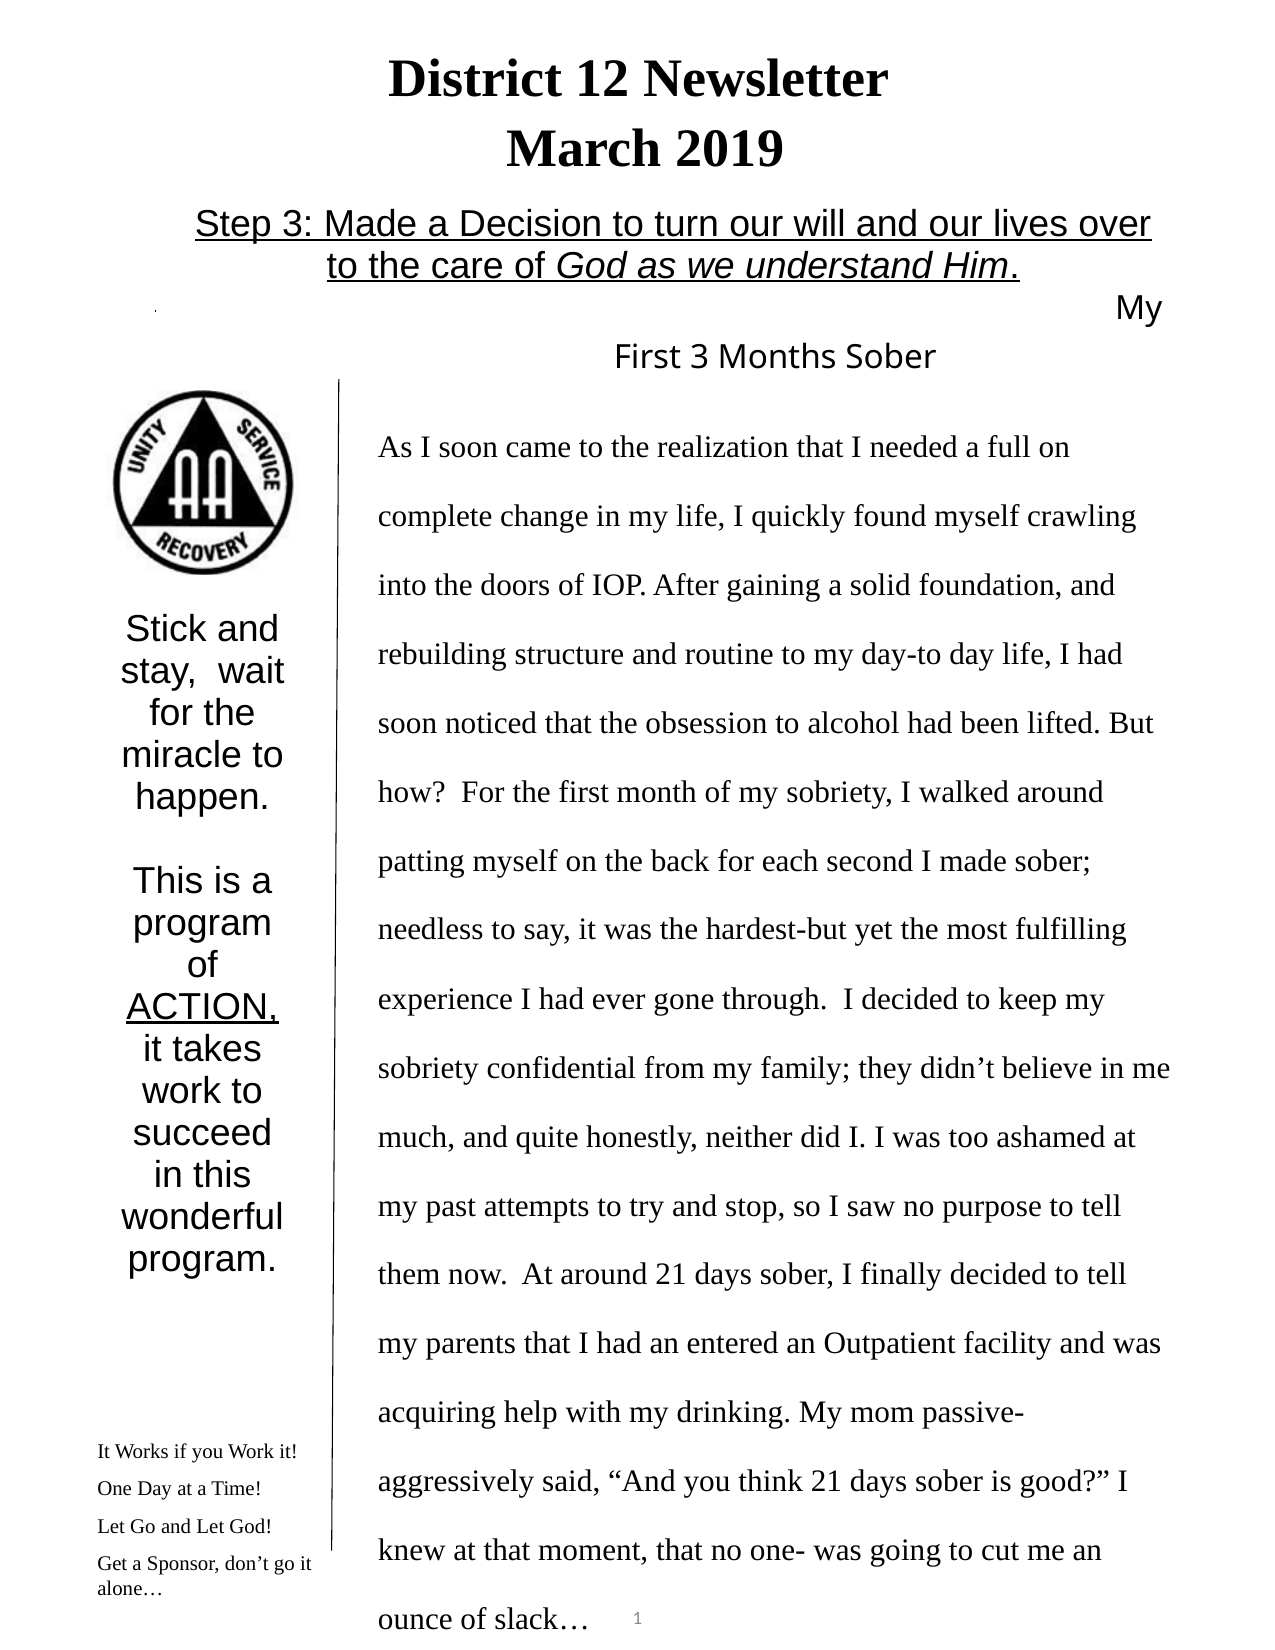

District 12 Newsletter
March 2019
Step 3: Made a Decision to turn our will and our lives over to the care of God as we understand Him.
| My First 3 Months Sober As I soon came to the realization that I needed a full on complete change in my life, I quickly found myself crawling into the doors of IOP. After gaining a solid foundation, and rebuilding structure and routine to my day-to day life, I had soon noticed that the obsession to alcohol had been lifted. But how? For the first month of my sobriety, I walked around patting myself on the back for each second I made sober; needless to say, it was the hardest-but yet the most fulfilling experience I had ever gone through. I decided to keep my sobriety confidential from my family; they didn’t believe in me much, and quite honestly, neither did I. I was too ashamed at my past attempts to try and stop, so I saw no purpose to tell them now. At around 21 days sober, I finally decided to tell my parents that I had an entered an Outpatient facility and was acquiring help with my drinking. My mom passive-aggressively said, “And you think 21 days sober is good?” I knew at that moment, that no one- was going to cut me an ounce of slack… |
| --- |
Stick and stay, wait for the miracle to happen.
This is a program of ACTION, it takes work to succeed in this wonderful program.
It Works if you Work it!
One Day at a Time!
Let Go and Let God!
Get a Sponsor, don’t go it alone…